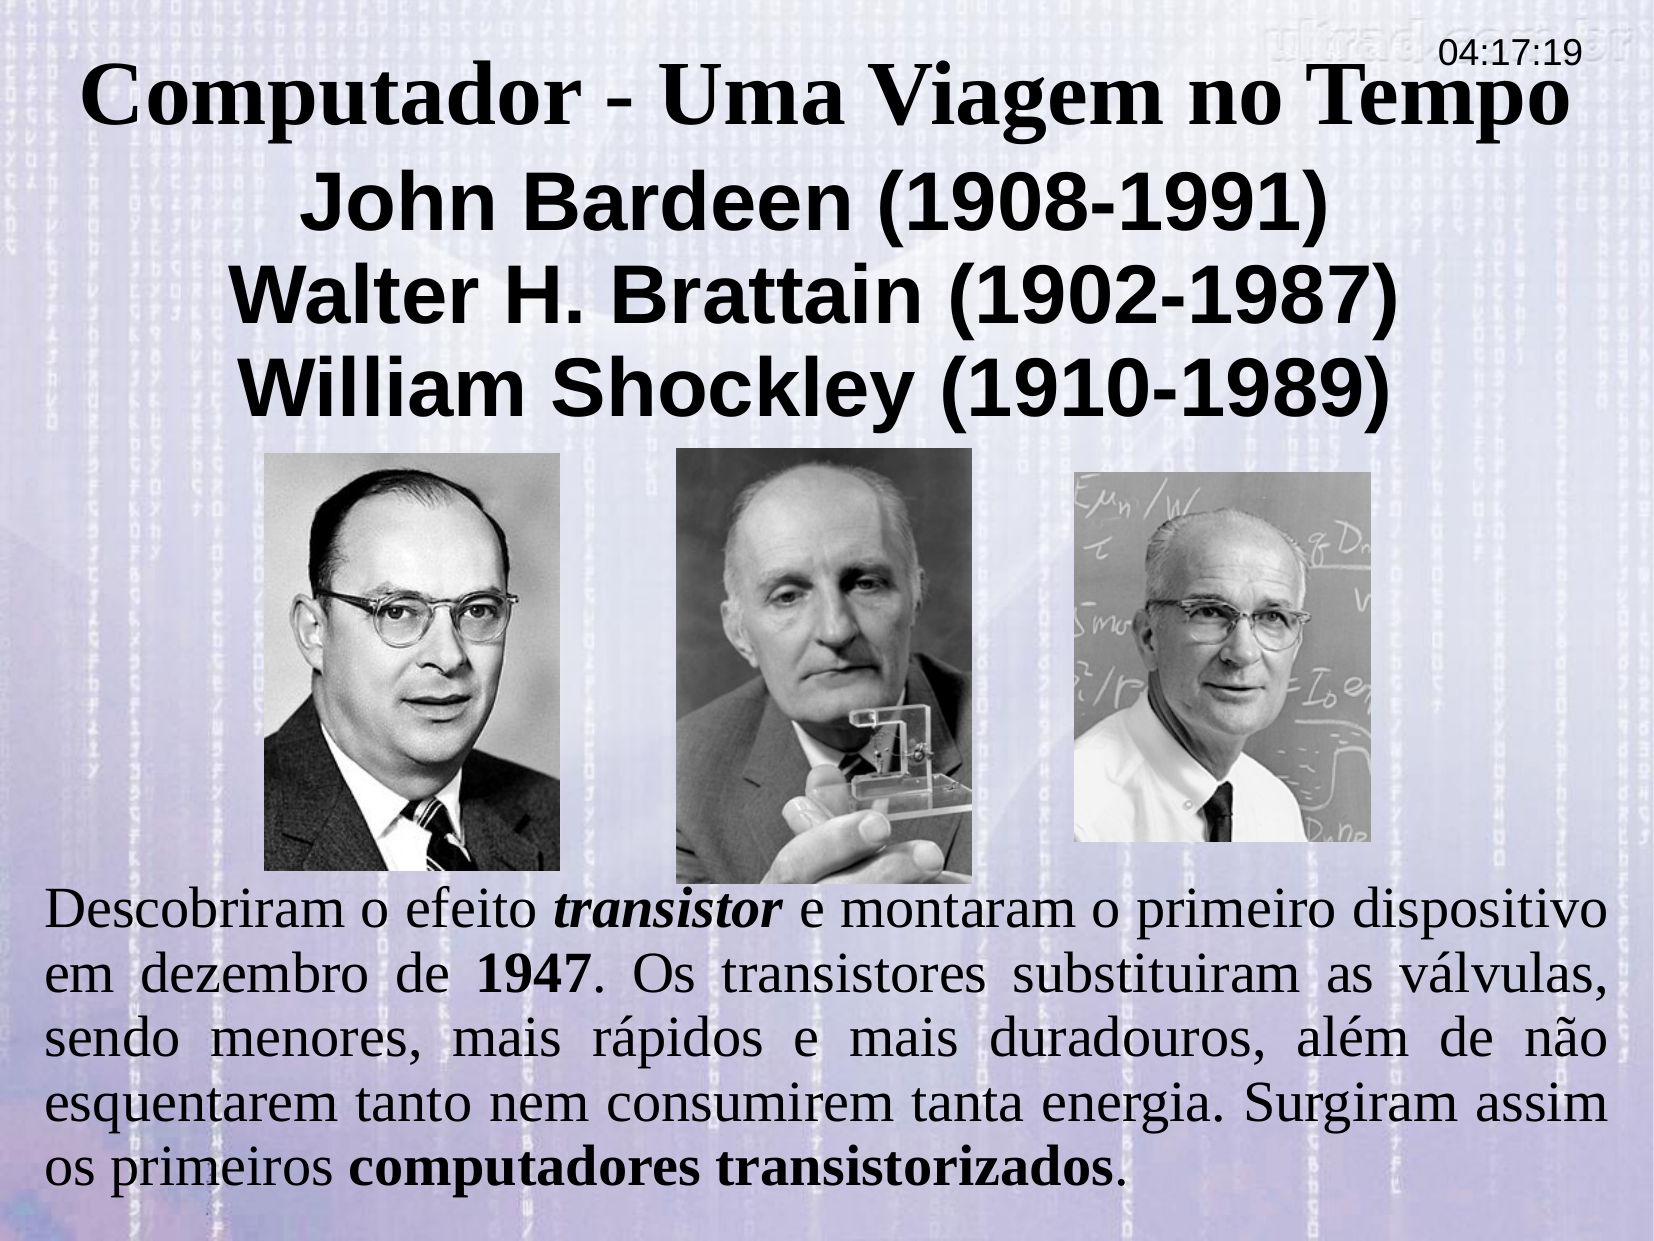

03:10:26
Computador - Uma Viagem no Tempo
John Bardeen (1908-1991)
Walter H. Brattain (1902-1987)
William Shockley (1910-1989)
Descobriram o efeito transistor e montaram o primeiro dispositivo em dezembro de 1947. Os transistores substituiram as válvulas, sendo menores, mais rápidos e mais duradouros, além de não esquentarem tanto nem consumirem tanta energia. Surgiram assim os primeiros computadores transistorizados.